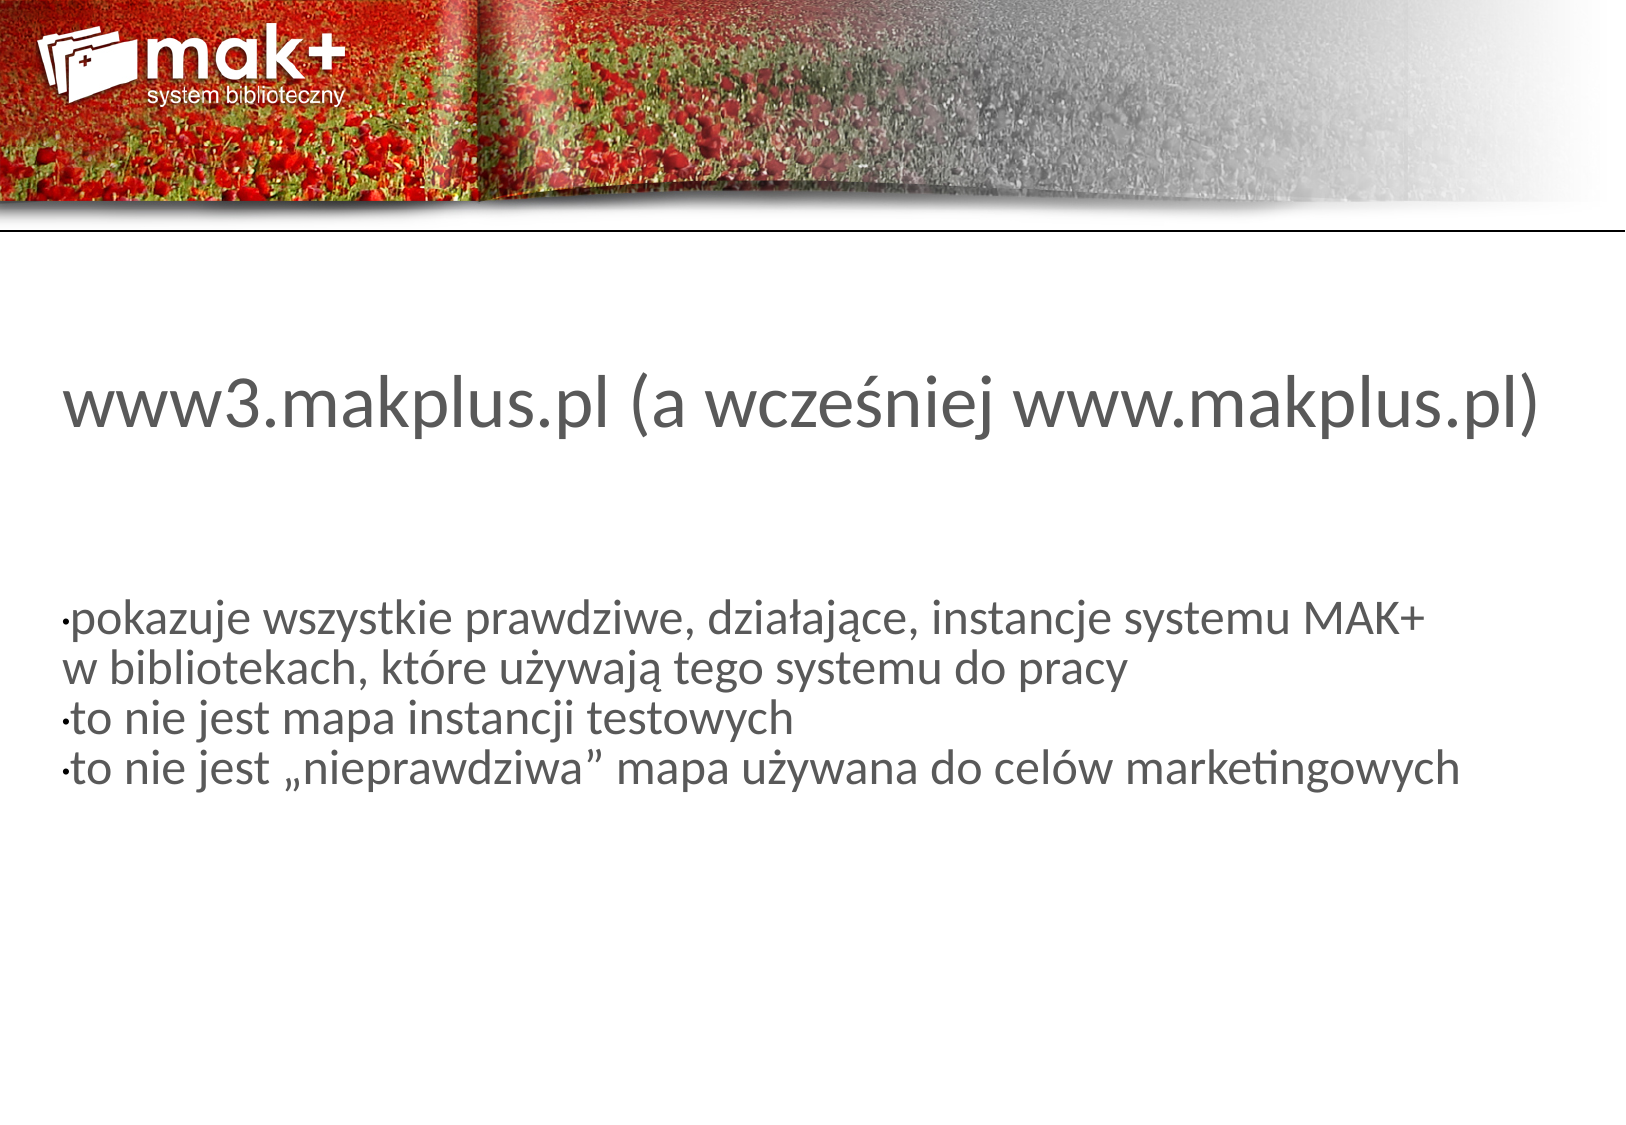

www3.makplus.pl (a wcześniej www.makplus.pl)
pokazuje wszystkie prawdziwe, działające, instancje systemu MAK+
w bibliotekach, które używają tego systemu do pracy
to nie jest mapa instancji testowych
to nie jest „nieprawdziwa” mapa używana do celów marketingowych